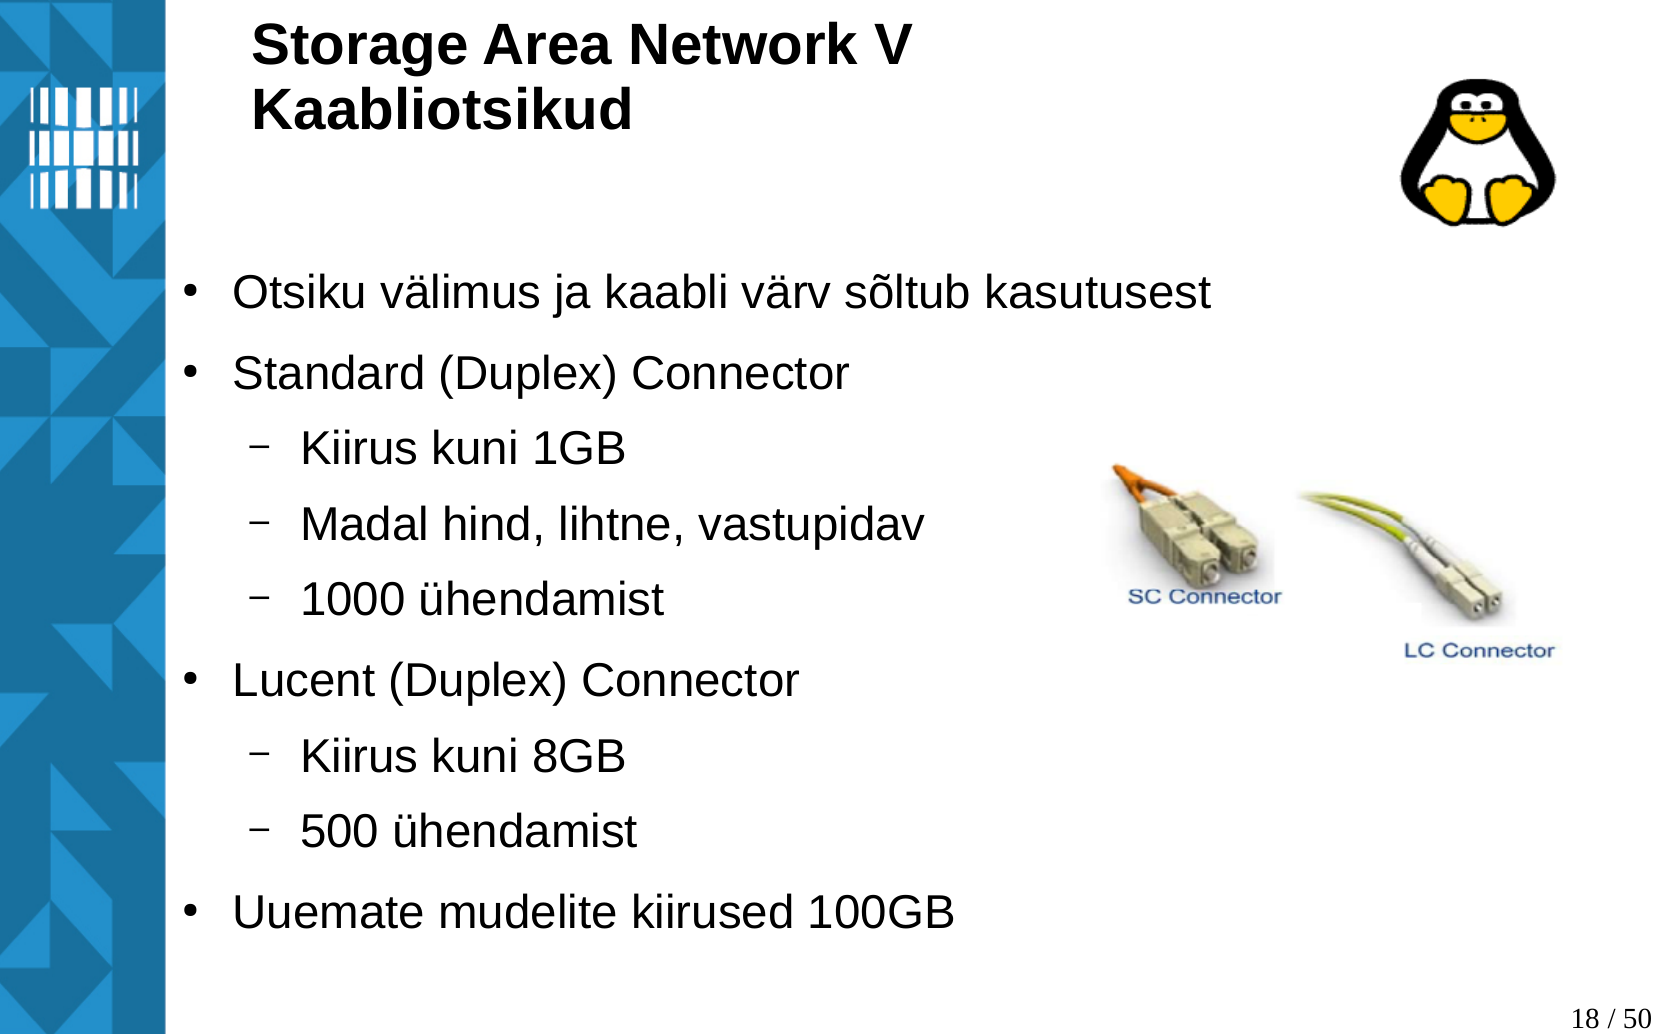

# Storage Area Network V Kaabliotsikud
Otsiku välimus ja kaabli värv sõltub kasutusest
Standard (Duplex) Connector
Kiirus kuni 1GB
Madal hind, lihtne, vastupidav
1000 ühendamist
Lucent (Duplex) Connector
Kiirus kuni 8GB
500 ühendamist
Uuemate mudelite kiirused 100GB